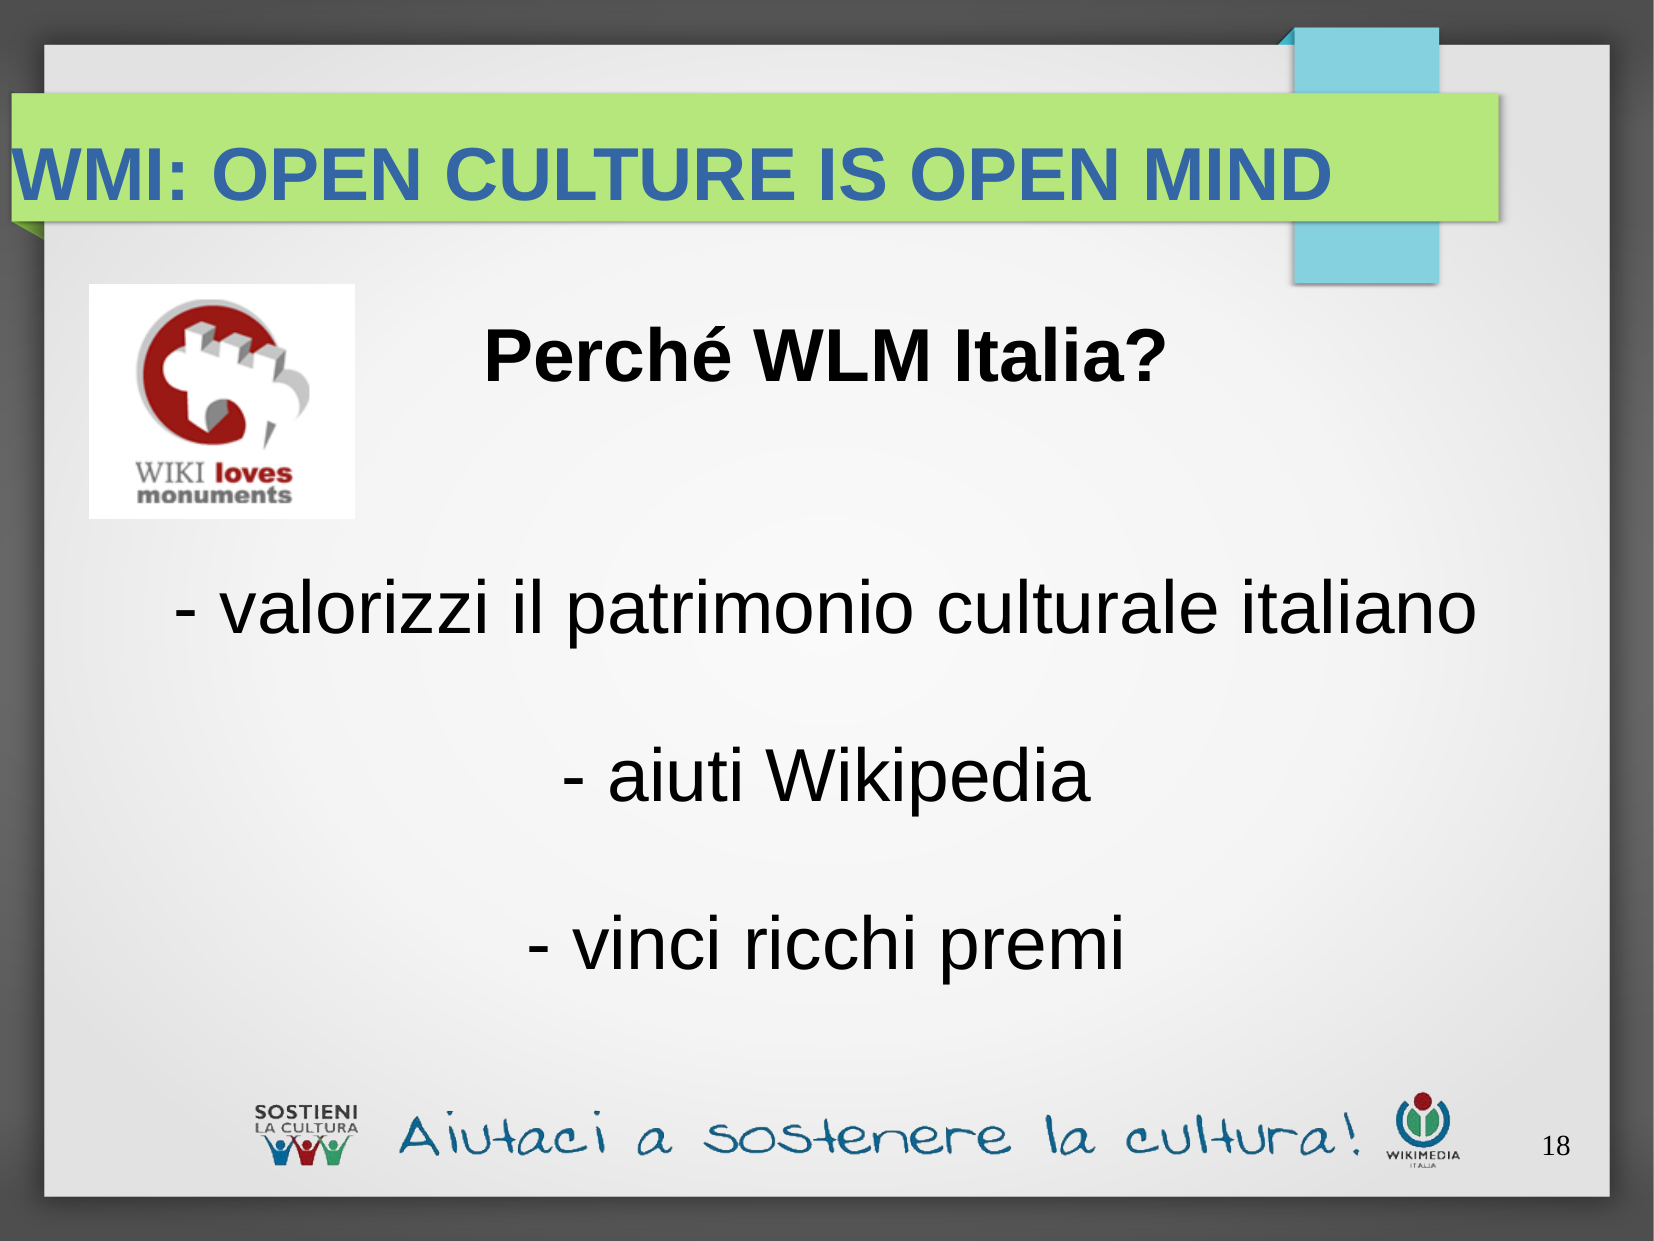

# WMI: OPEN CULTURE IS OPEN MIND
Perché WLM Italia?
- valorizzi il patrimonio culturale italiano
- aiuti Wikipedia
- vinci ricchi premi
18